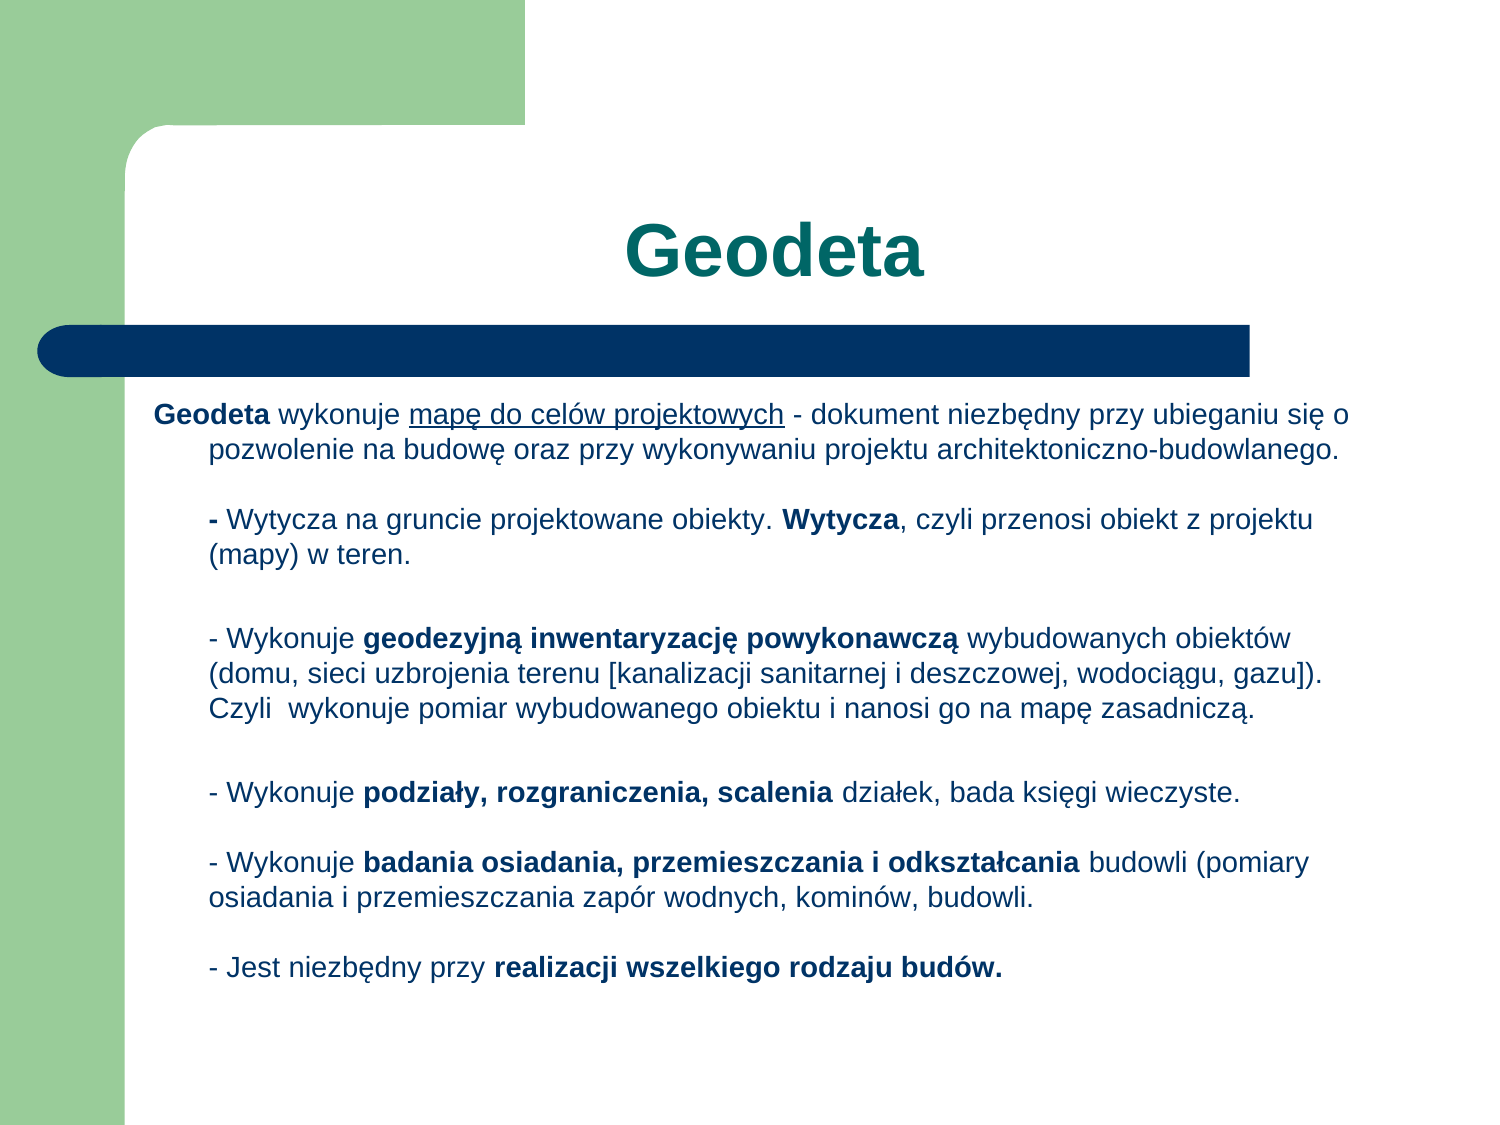

# Geodeta
Geodeta wykonuje mapę do celów projektowych - dokument niezbędny przy ubieganiu się o pozwolenie na budowę oraz przy wykonywaniu projektu architektoniczno-budowlanego.
- Wytycza na gruncie projektowane obiekty. Wytycza, czyli przenosi obiekt z projektu (mapy) w teren.
- Wykonuje geodezyjną inwentaryzację powykonawczą wybudowanych obiektów (domu, sieci uzbrojenia terenu [kanalizacji sanitarnej i deszczowej, wodociągu, gazu]). Czyli wykonuje pomiar wybudowanego obiektu i nanosi go na mapę zasadniczą.
- Wykonuje podziały, rozgraniczenia, scalenia działek, bada księgi wieczyste.
- Wykonuje badania osiadania, przemieszczania i odkształcania budowli (pomiary osiadania i przemieszczania zapór wodnych, kominów, budowli.
- Jest niezbędny przy realizacji wszelkiego rodzaju budów.